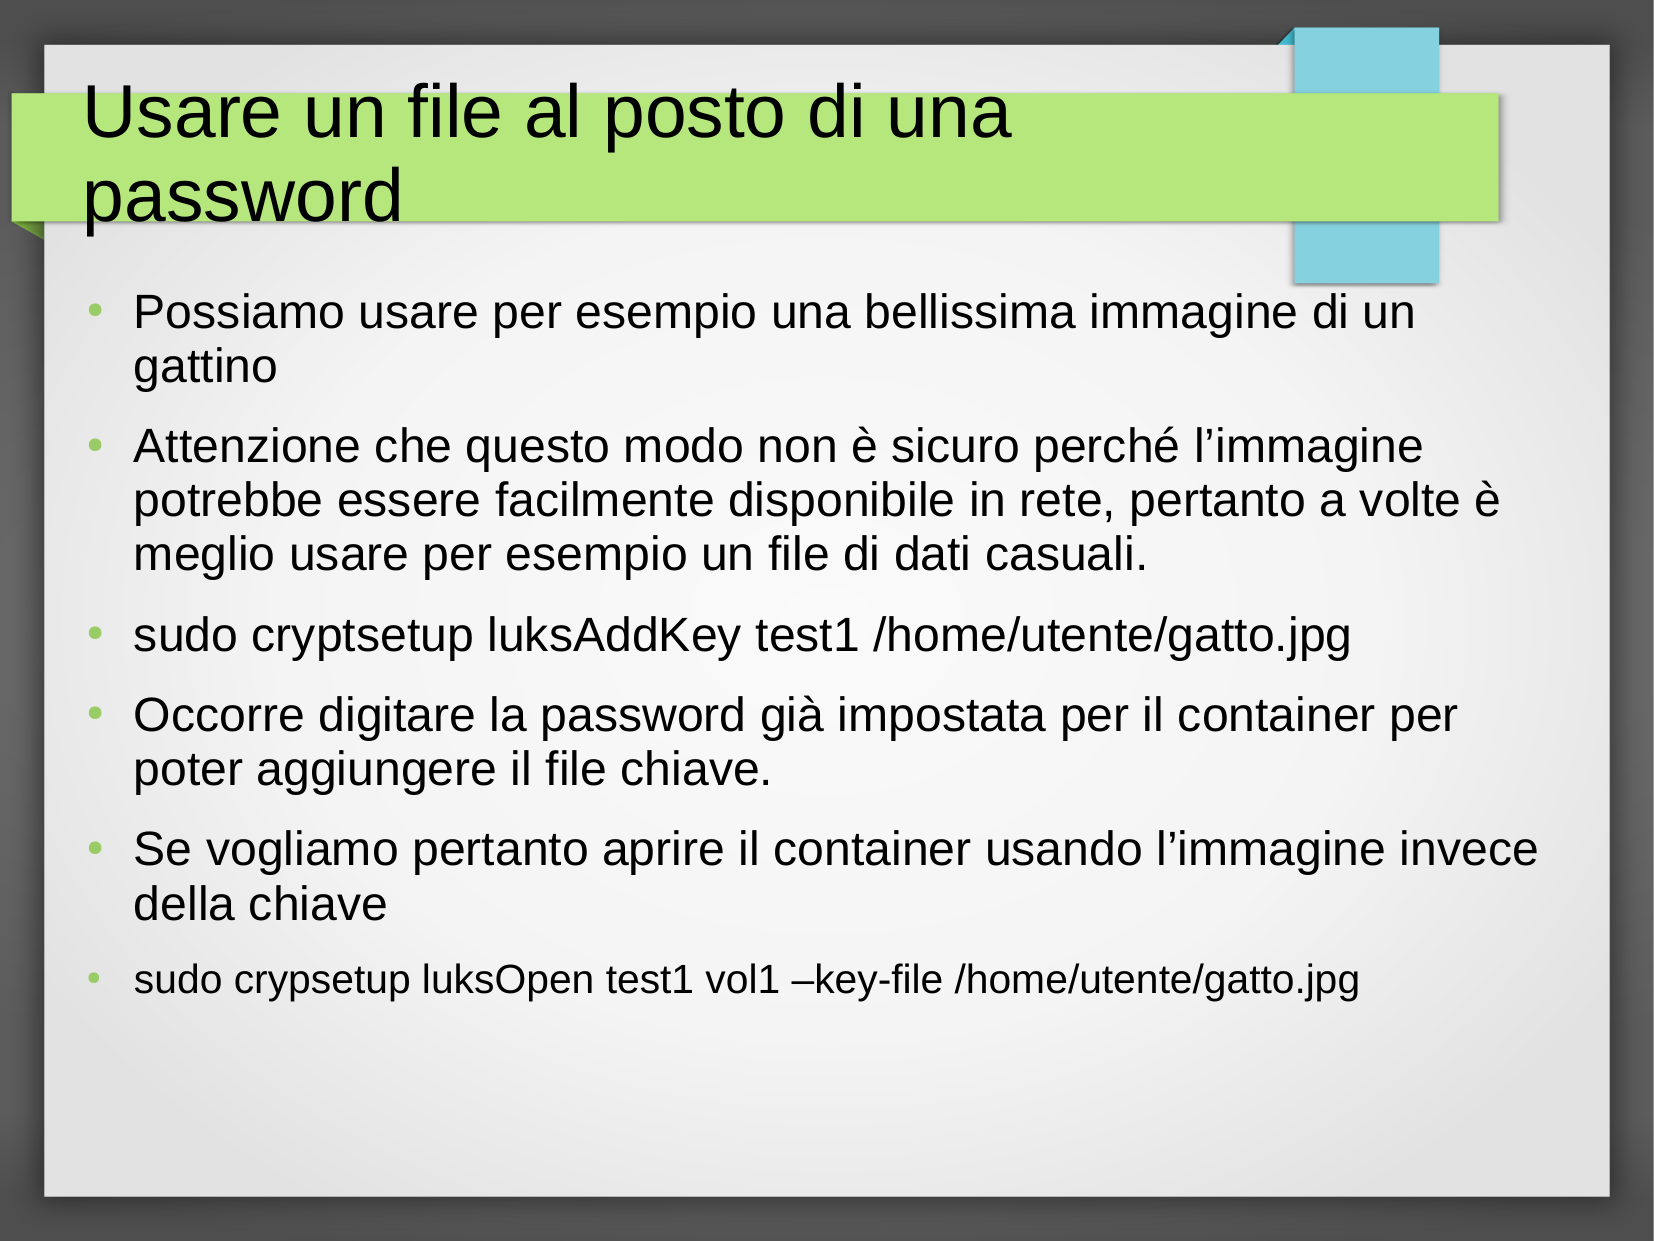

# Usare un file al posto di una password
Possiamo usare per esempio una bellissima immagine di un gattino
Attenzione che questo modo non è sicuro perché l’immagine potrebbe essere facilmente disponibile in rete, pertanto a volte è meglio usare per esempio un file di dati casuali.
sudo cryptsetup luksAddKey test1 /home/utente/gatto.jpg
Occorre digitare la password già impostata per il container per poter aggiungere il file chiave.
Se vogliamo pertanto aprire il container usando l’immagine invece della chiave
sudo crypsetup luksOpen test1 vol1 –key-file /home/utente/gatto.jpg